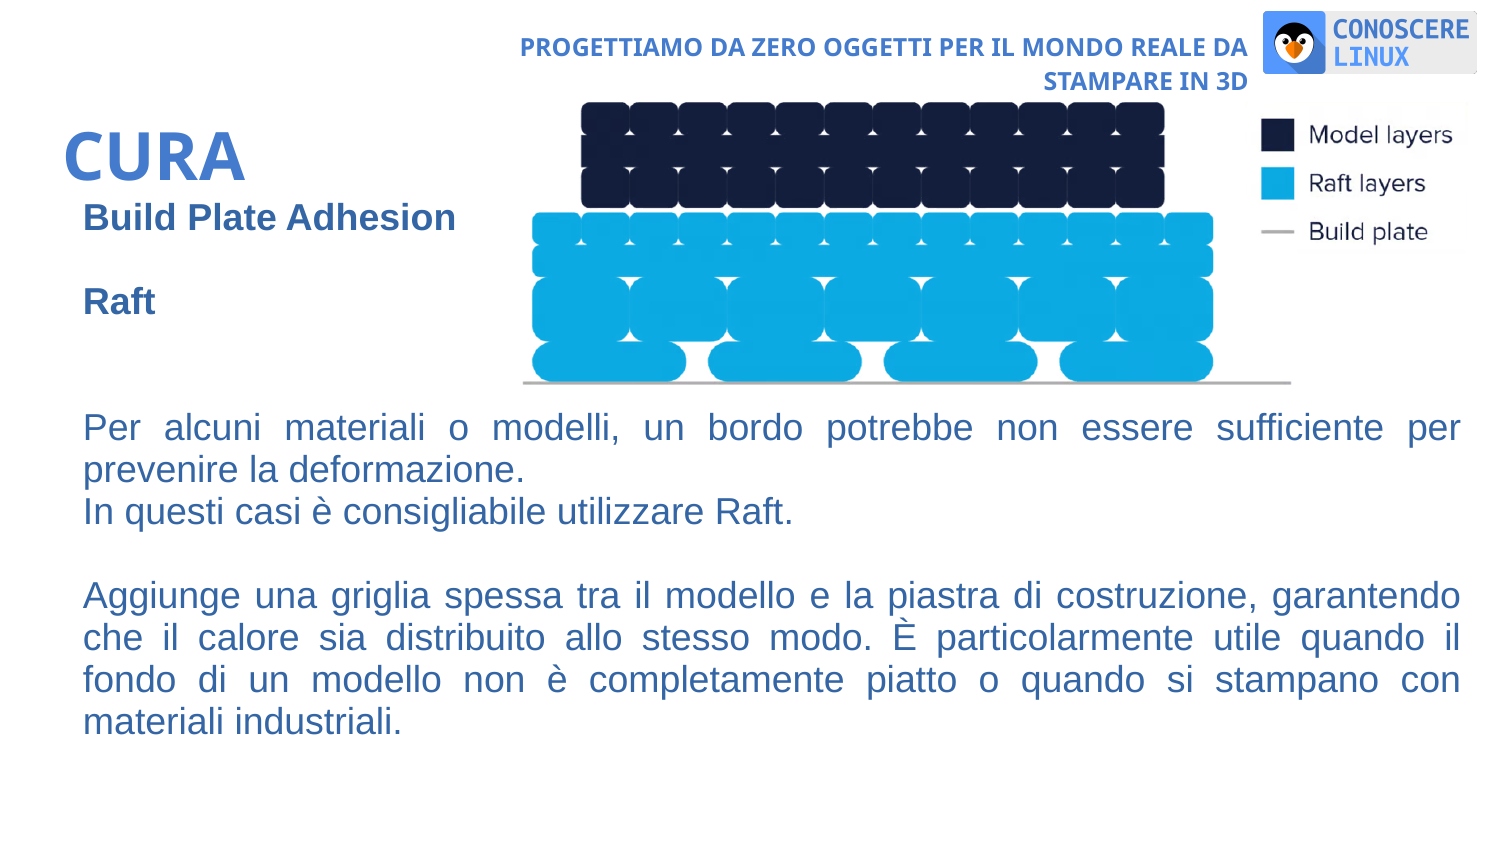

PROGETTIAMO DA ZERO OGGETTI PER IL MONDO REALE DA STAMPARE IN 3D
CURA
Build Plate Adhesion
Raft
Per alcuni materiali o modelli, un bordo potrebbe non essere sufficiente per prevenire la deformazione.
In questi casi è consigliabile utilizzare Raft.
Aggiunge una griglia spessa tra il modello e la piastra di costruzione, garantendo che il calore sia distribuito allo stesso modo. È particolarmente utile quando il fondo di un modello non è completamente piatto o quando si stampano con materiali industriali.